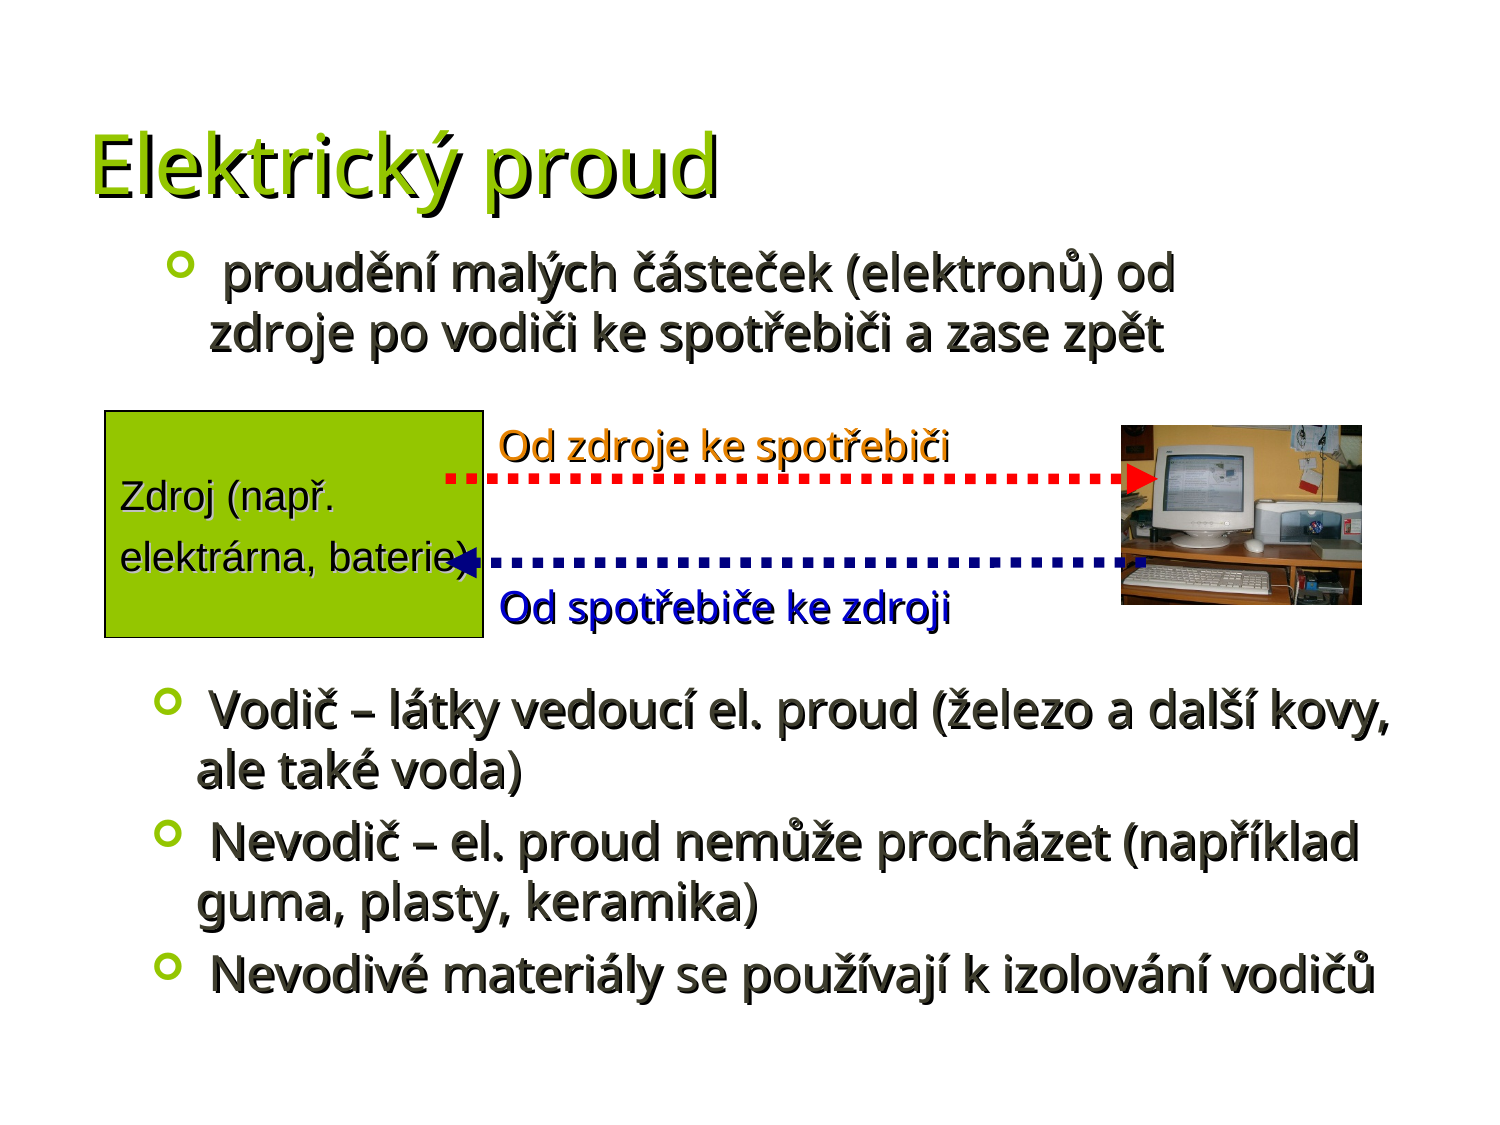

Elektrický proud
 proudění malých částeček (elektronů) od zdroje po vodiči ke spotřebiči a zase zpět
Zdroj (např.
elektrárna, baterie)
Od zdroje ke spotřebiči
Od spotřebiče ke zdroji
 Vodič – látky vedoucí el. proud (železo a další kovy, ale také voda)
 Nevodič – el. proud nemůže procházet (například guma, plasty, keramika)
 Nevodivé materiály se používají k izolování vodičů